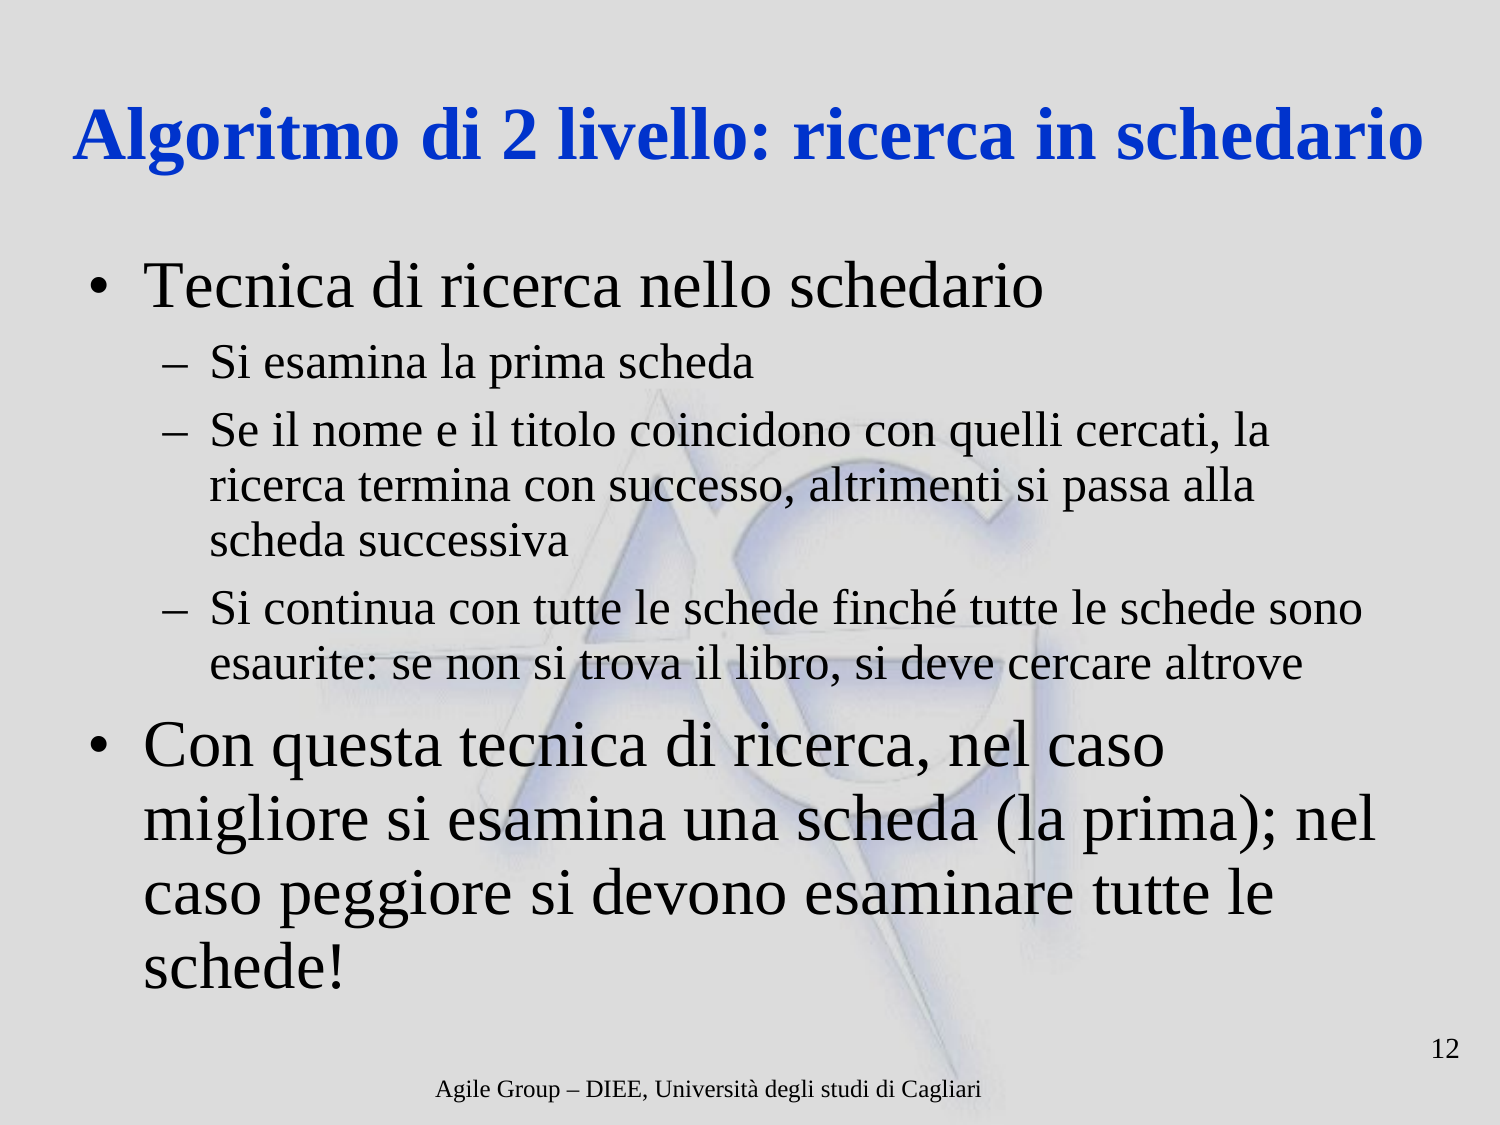

# Algoritmo di 2 livello: ricerca in schedario
Tecnica di ricerca nello schedario
Si esamina la prima scheda
Se il nome e il titolo coincidono con quelli cercati, la ricerca termina con successo, altrimenti si passa alla scheda successiva
Si continua con tutte le schede finché tutte le schede sono esaurite: se non si trova il libro, si deve cercare altrove
Con questa tecnica di ricerca, nel caso migliore si esamina una scheda (la prima); nel caso peggiore si devono esaminare tutte le schede!
12